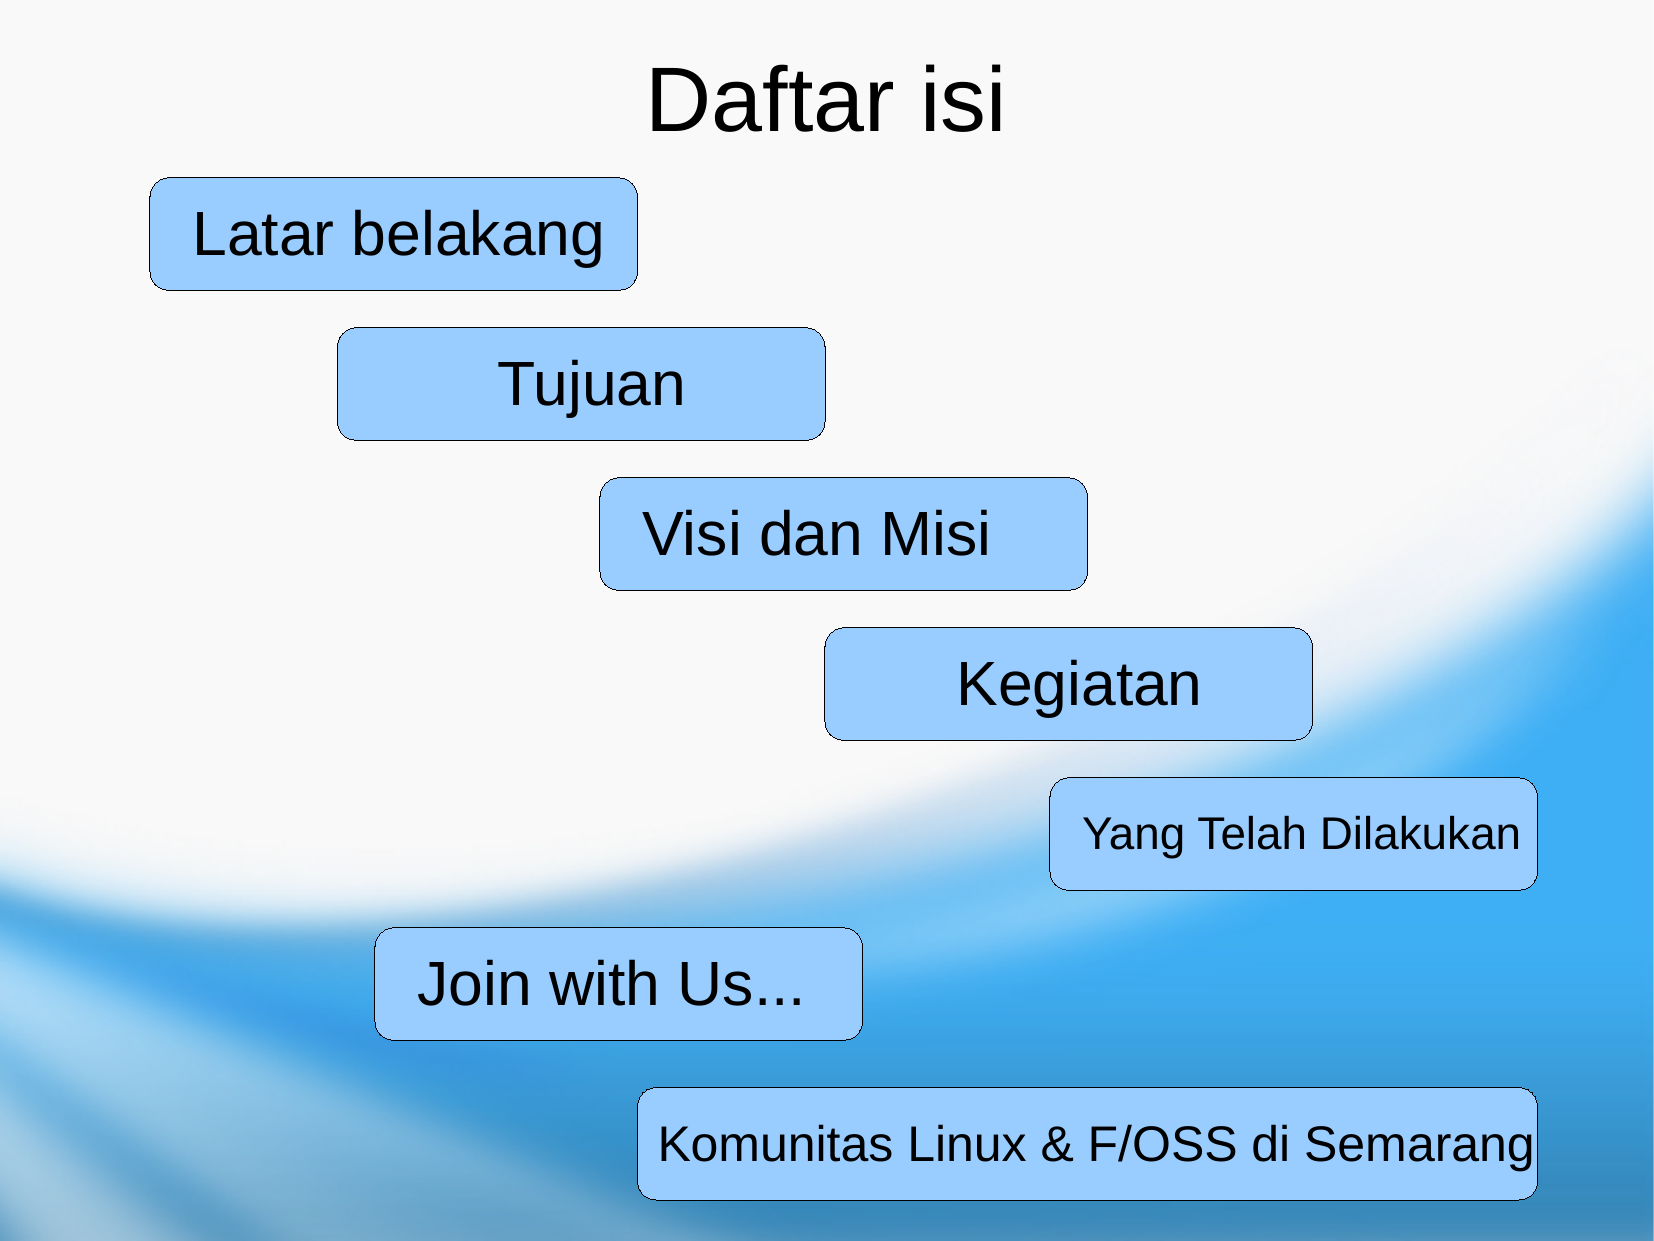

# Daftar isi
Latar belakang
Tujuan
Visi dan Misi
Kegiatan
Yang Telah Dilakukan
Join with Us...
Komunitas Linux & F/OSS di Semarang